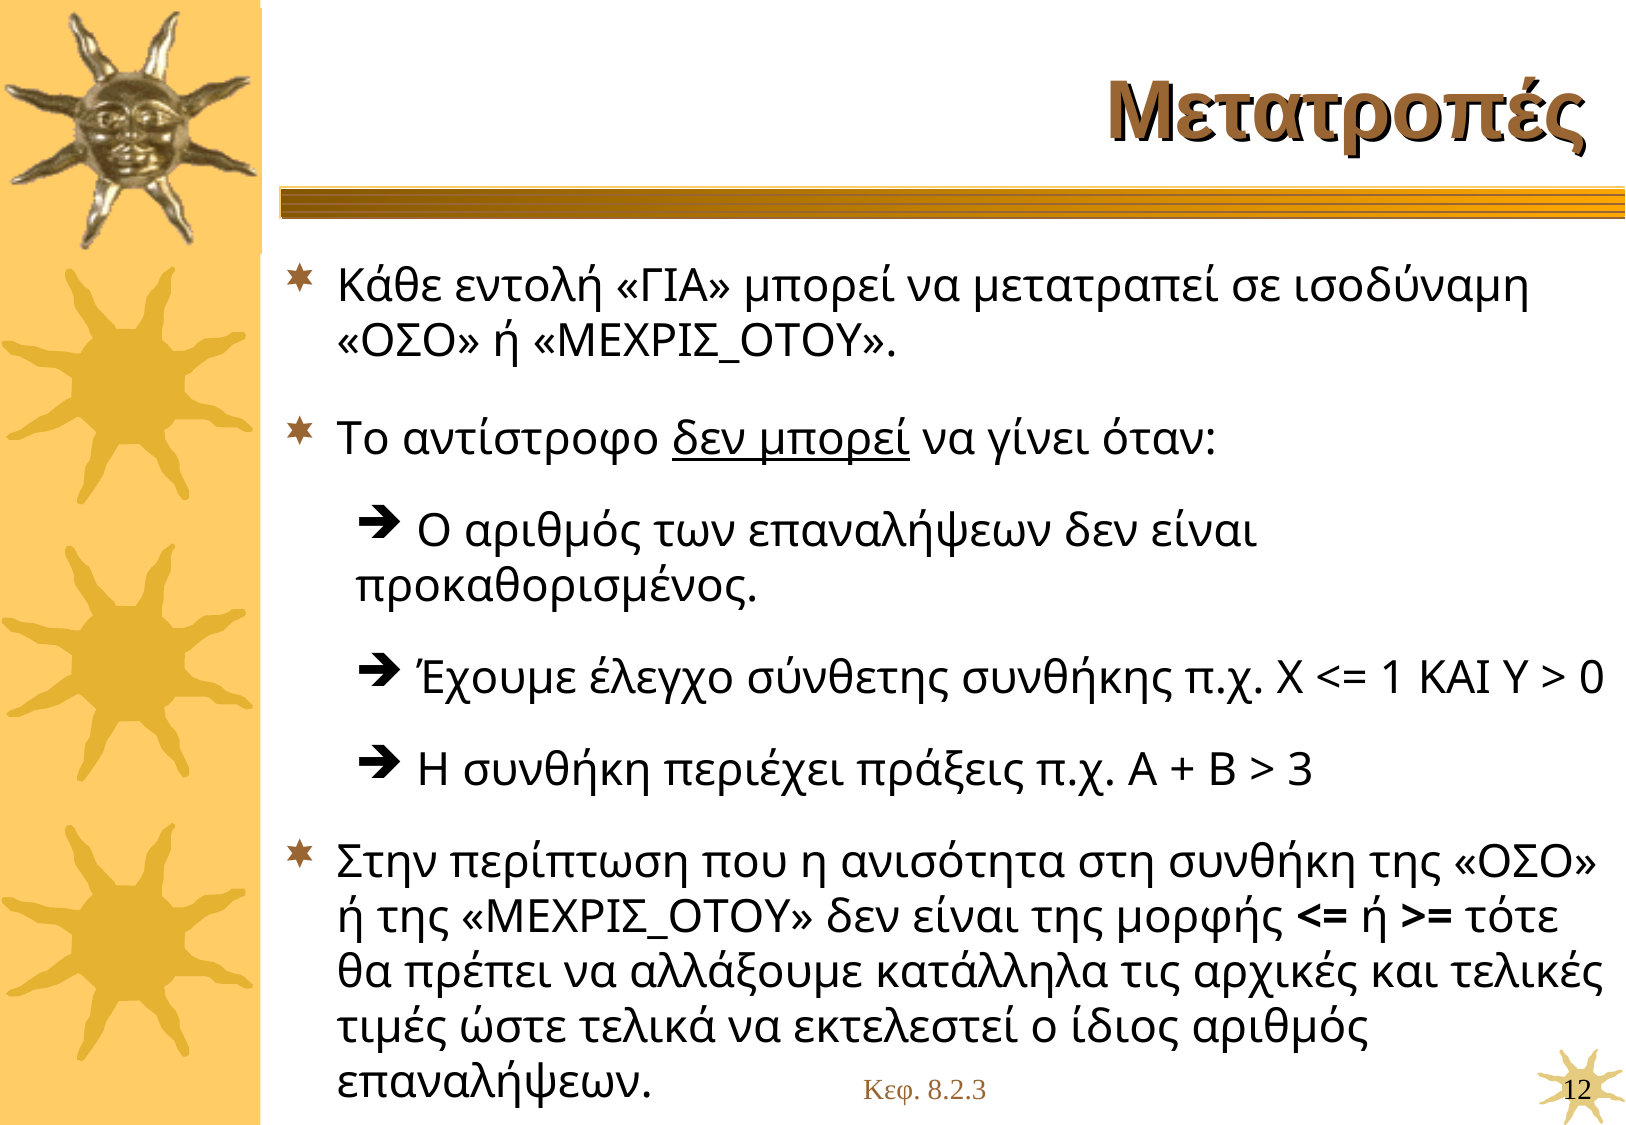

Μετατροπές
Κάθε εντολή «ΓΙΑ» μπορεί να μετατραπεί σε ισοδύναμη «ΟΣΟ» ή «ΜΕΧΡΙΣ_ΟΤΟΥ».
Το αντίστροφο δεν μπορεί να γίνει όταν:
 Ο αριθμός των επαναλήψεων δεν είναι προκαθορισμένος.
 Έχουμε έλεγχο σύνθετης συνθήκης π.χ. Χ <= 1 ΚΑΙ Υ > 0
 Η συνθήκη περιέχει πράξεις π.χ. Α + Β > 3
Στην περίπτωση που η ανισότητα στη συνθήκη της «ΟΣΟ» ή της «ΜΕΧΡΙΣ_ΟΤΟΥ» δεν είναι της μορφής <= ή >= τότε θα πρέπει να αλλάξουμε κατάλληλα τις αρχικές και τελικές τιμές ώστε τελικά να εκτελεστεί ο ίδιος αριθμός επαναλήψεων.
Κεφ. 8.2.3
12